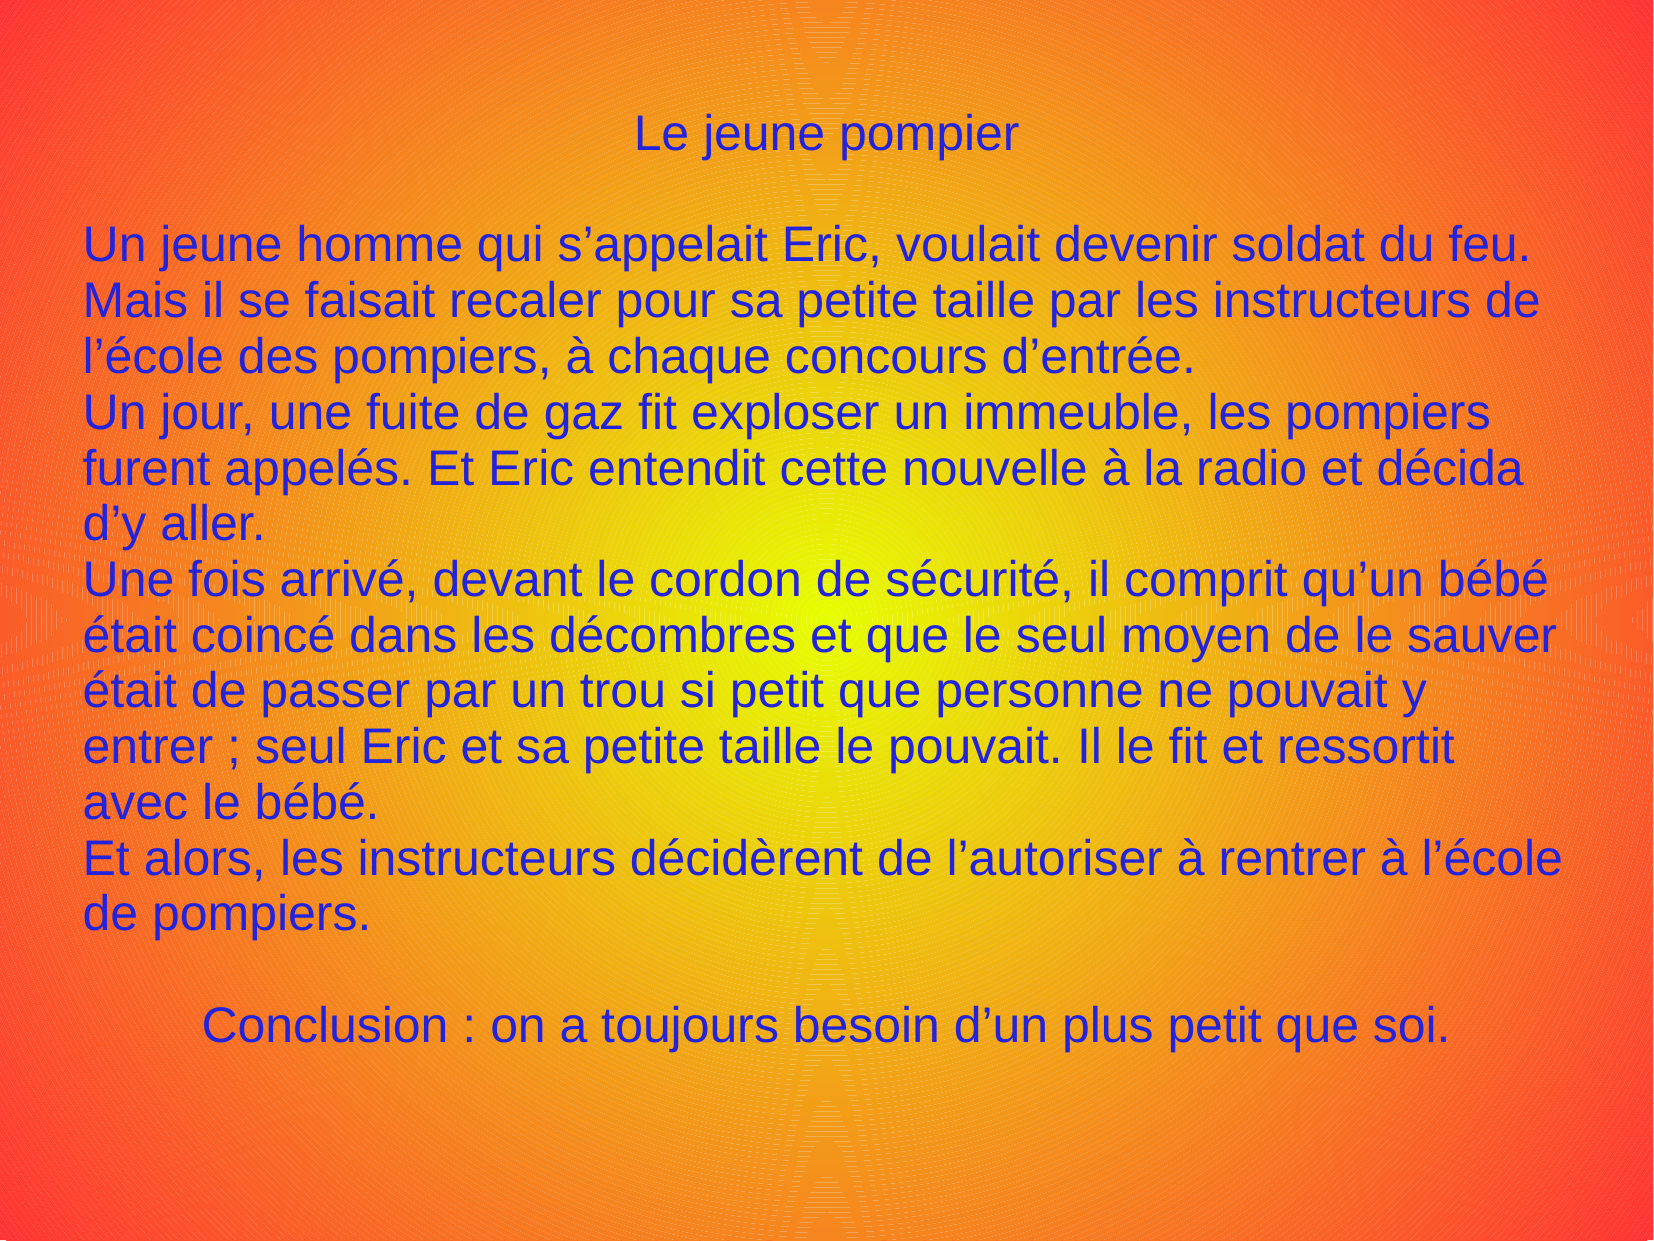

# Le jeune pompier
Un jeune homme qui s’appelait Eric, voulait devenir soldat du feu. Mais il se faisait recaler pour sa petite taille par les instructeurs de l’école des pompiers, à chaque concours d’entrée.
Un jour, une fuite de gaz fit exploser un immeuble, les pompiers furent appelés. Et Eric entendit cette nouvelle à la radio et décida d’y aller.
Une fois arrivé, devant le cordon de sécurité, il comprit qu’un bébé était coincé dans les décombres et que le seul moyen de le sauver était de passer par un trou si petit que personne ne pouvait y entrer ; seul Eric et sa petite taille le pouvait. Il le fit et ressortit avec le bébé.
Et alors, les instructeurs décidèrent de l’autoriser à rentrer à l’école de pompiers.
Conclusion : on a toujours besoin d’un plus petit que soi.